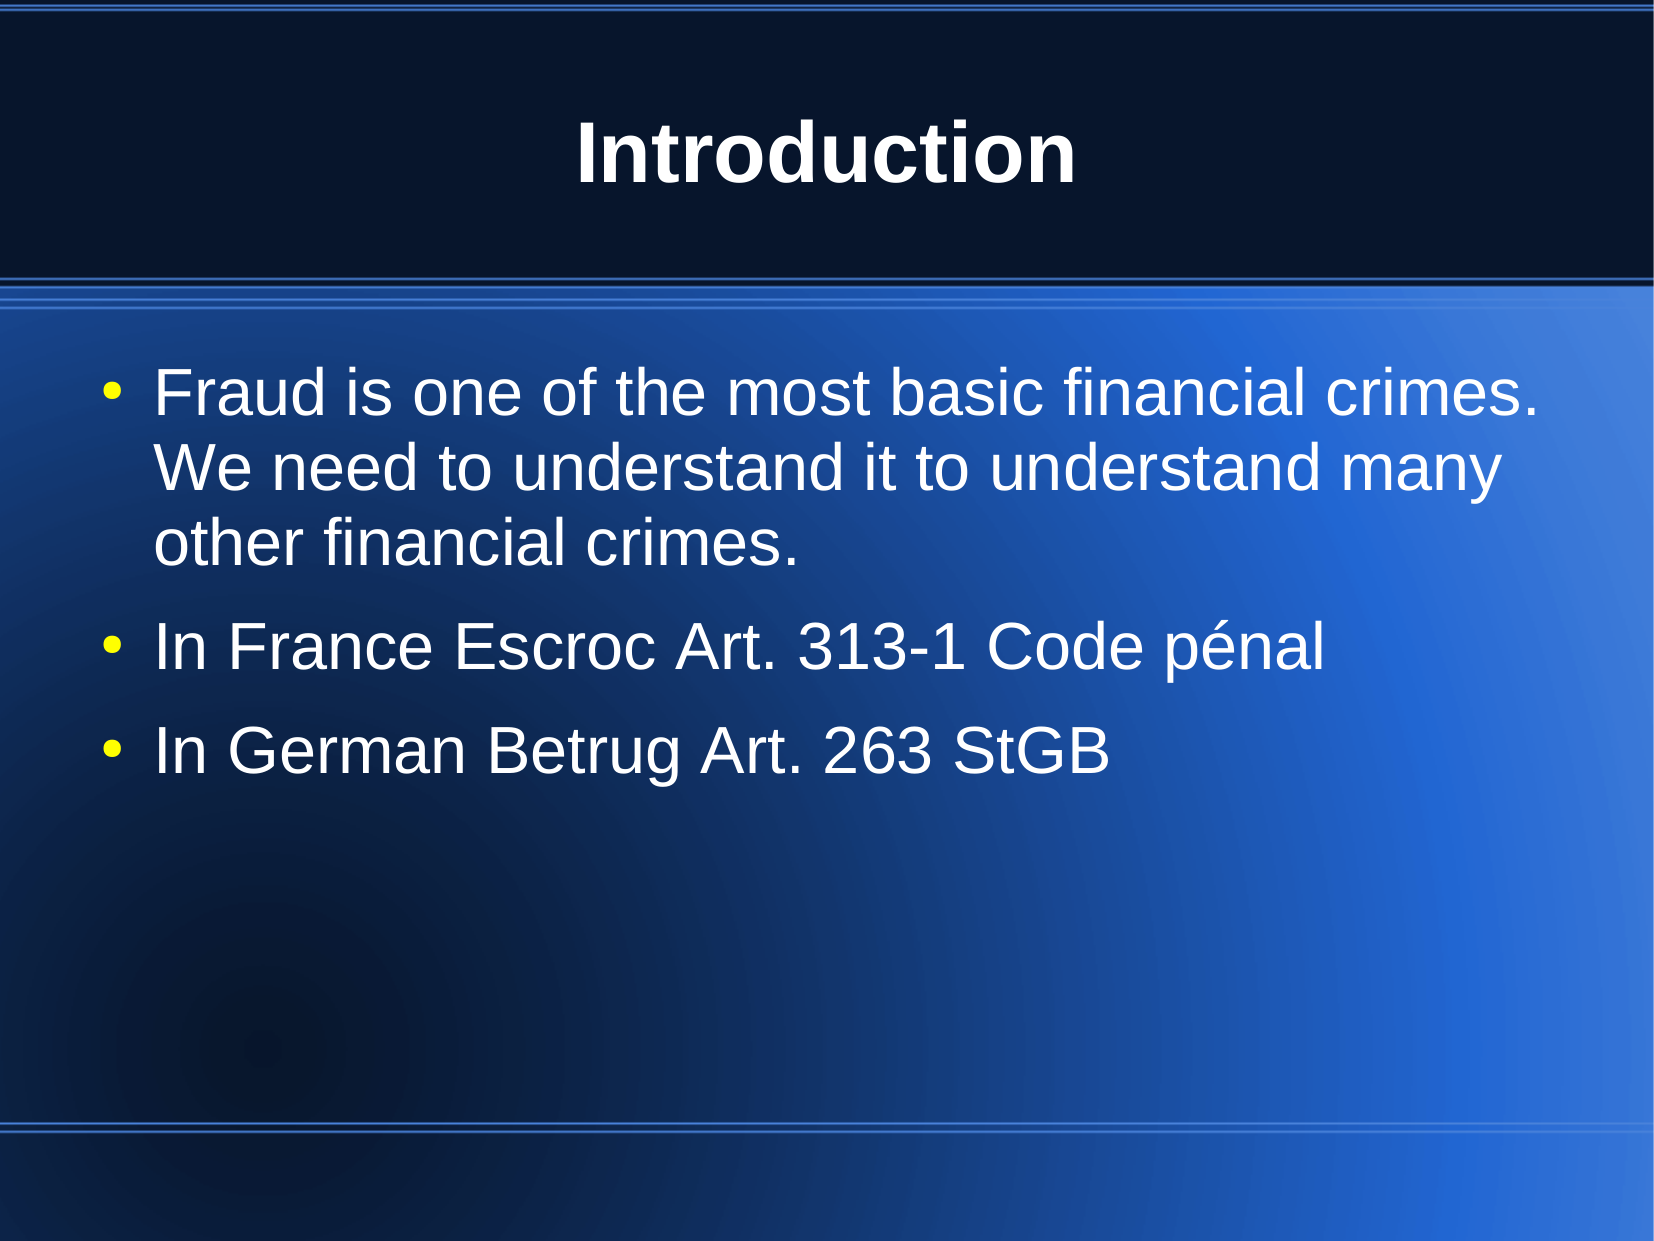

# Introduction
Fraud is one of the most basic financial crimes. We need to understand it to understand many other financial crimes.
In France Escroc Art. 313-1 Code pénal
In German Betrug Art. 263 StGB